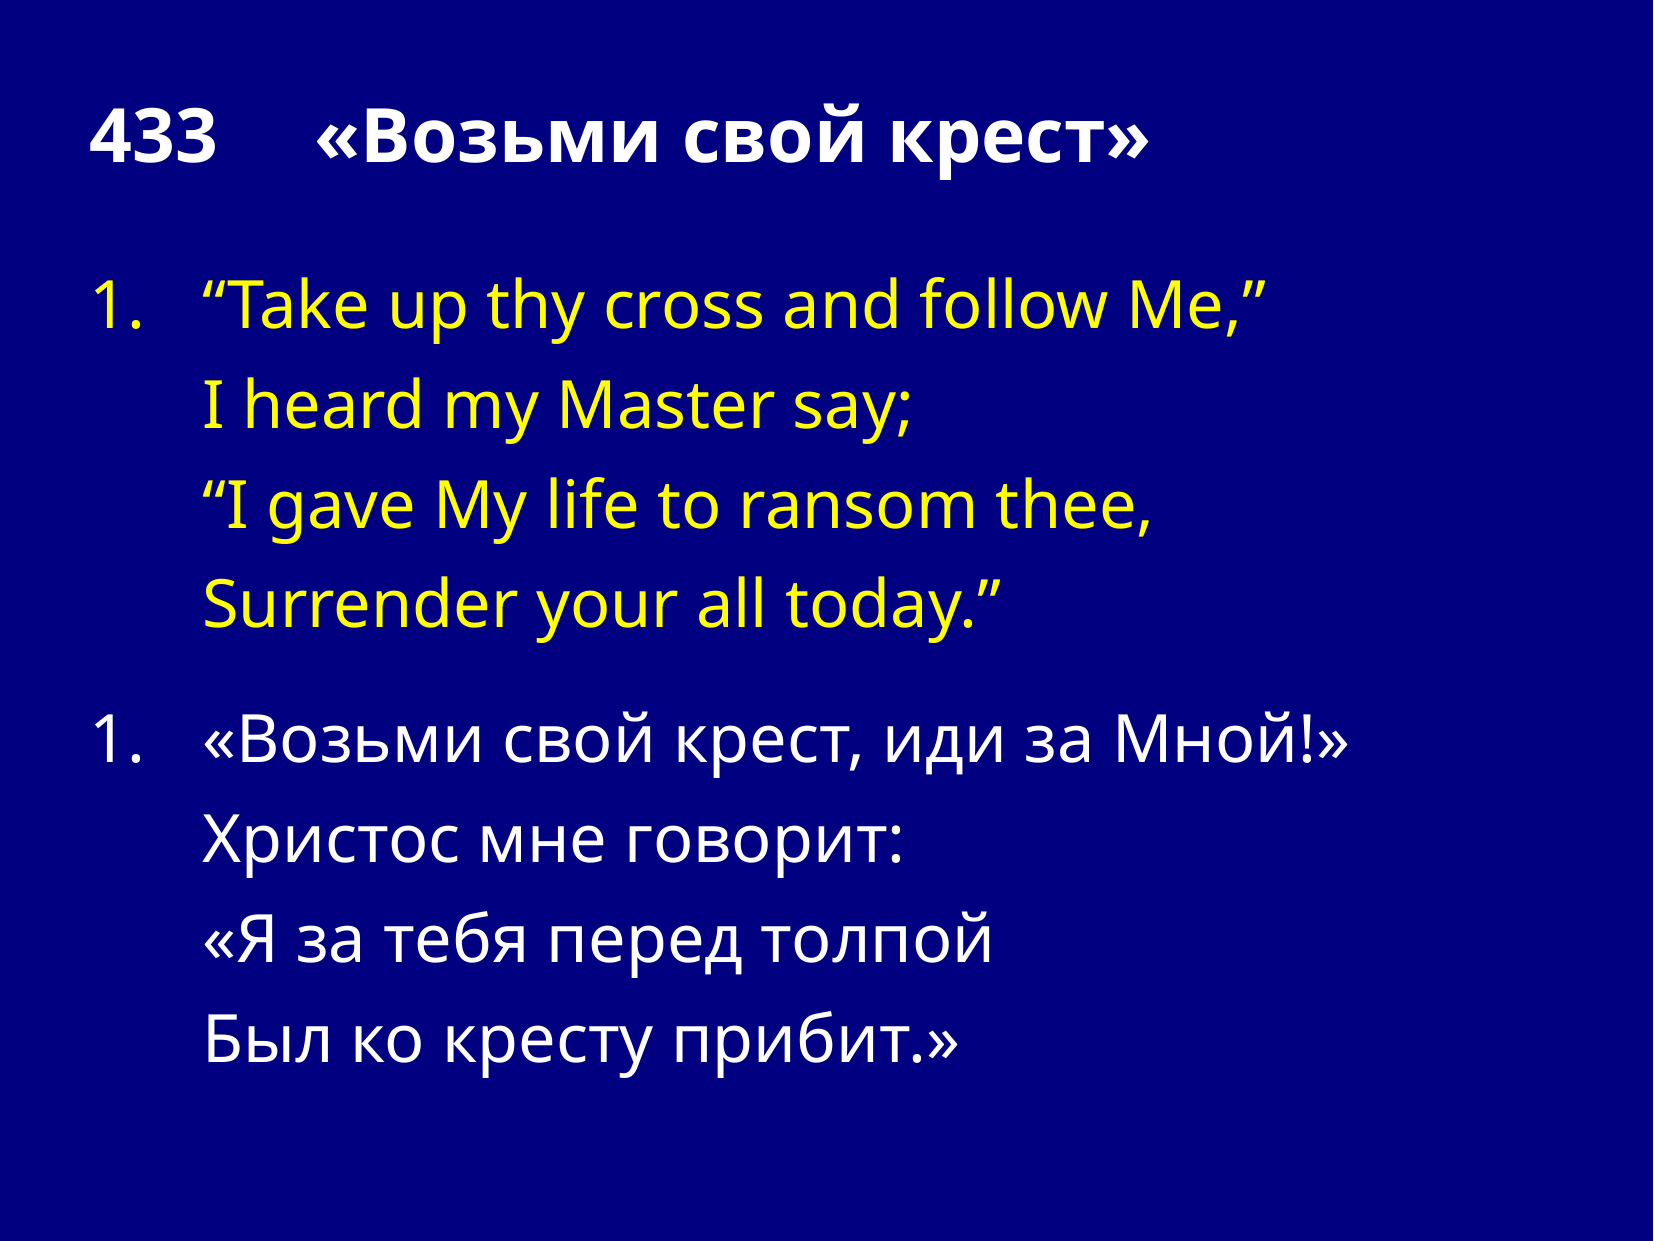

433	«Возьми свой крест»
1.	“Take up thy cross and follow Me,”
	I heard my Master say;
	“I gave My life to ransom thee,
	Surrender your all today.”
1.	«Возьми свой крест, иди за Мной!»
	Христос мне говорит:
	«Я за тебя перед толпой
	Был ко кресту прибит.»